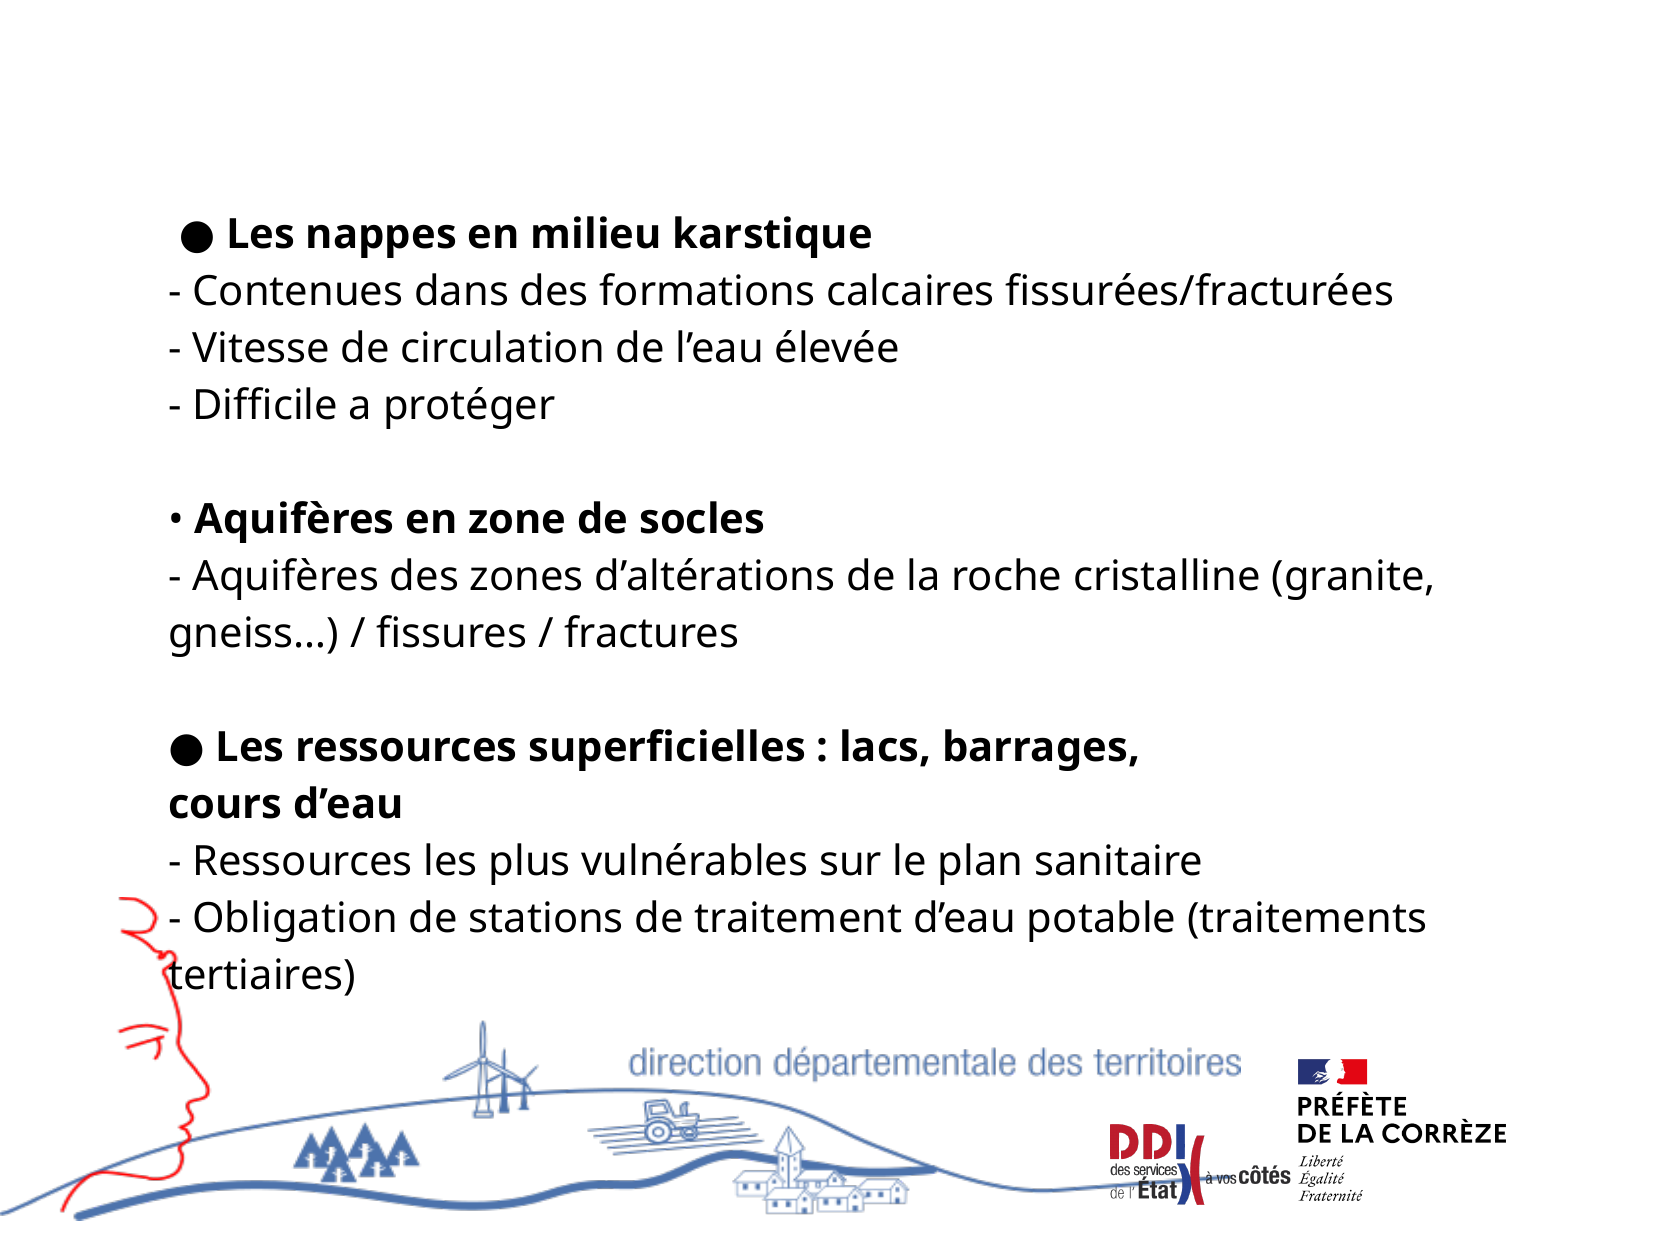

● Les nappes en milieu karstique
- Contenues dans des formations calcaires fissurées/fracturées
- Vitesse de circulation de l’eau élevée
- Difficile a protéger
• Aquifères en zone de socles
- Aquifères des zones d’altérations de la roche cristalline (granite,
gneiss…) / fissures / fractures
● Les ressources superficielles : lacs, barrages,
cours d’eau
- Ressources les plus vulnérables sur le plan sanitaire
- Obligation de stations de traitement d’eau potable (traitements tertiaires)